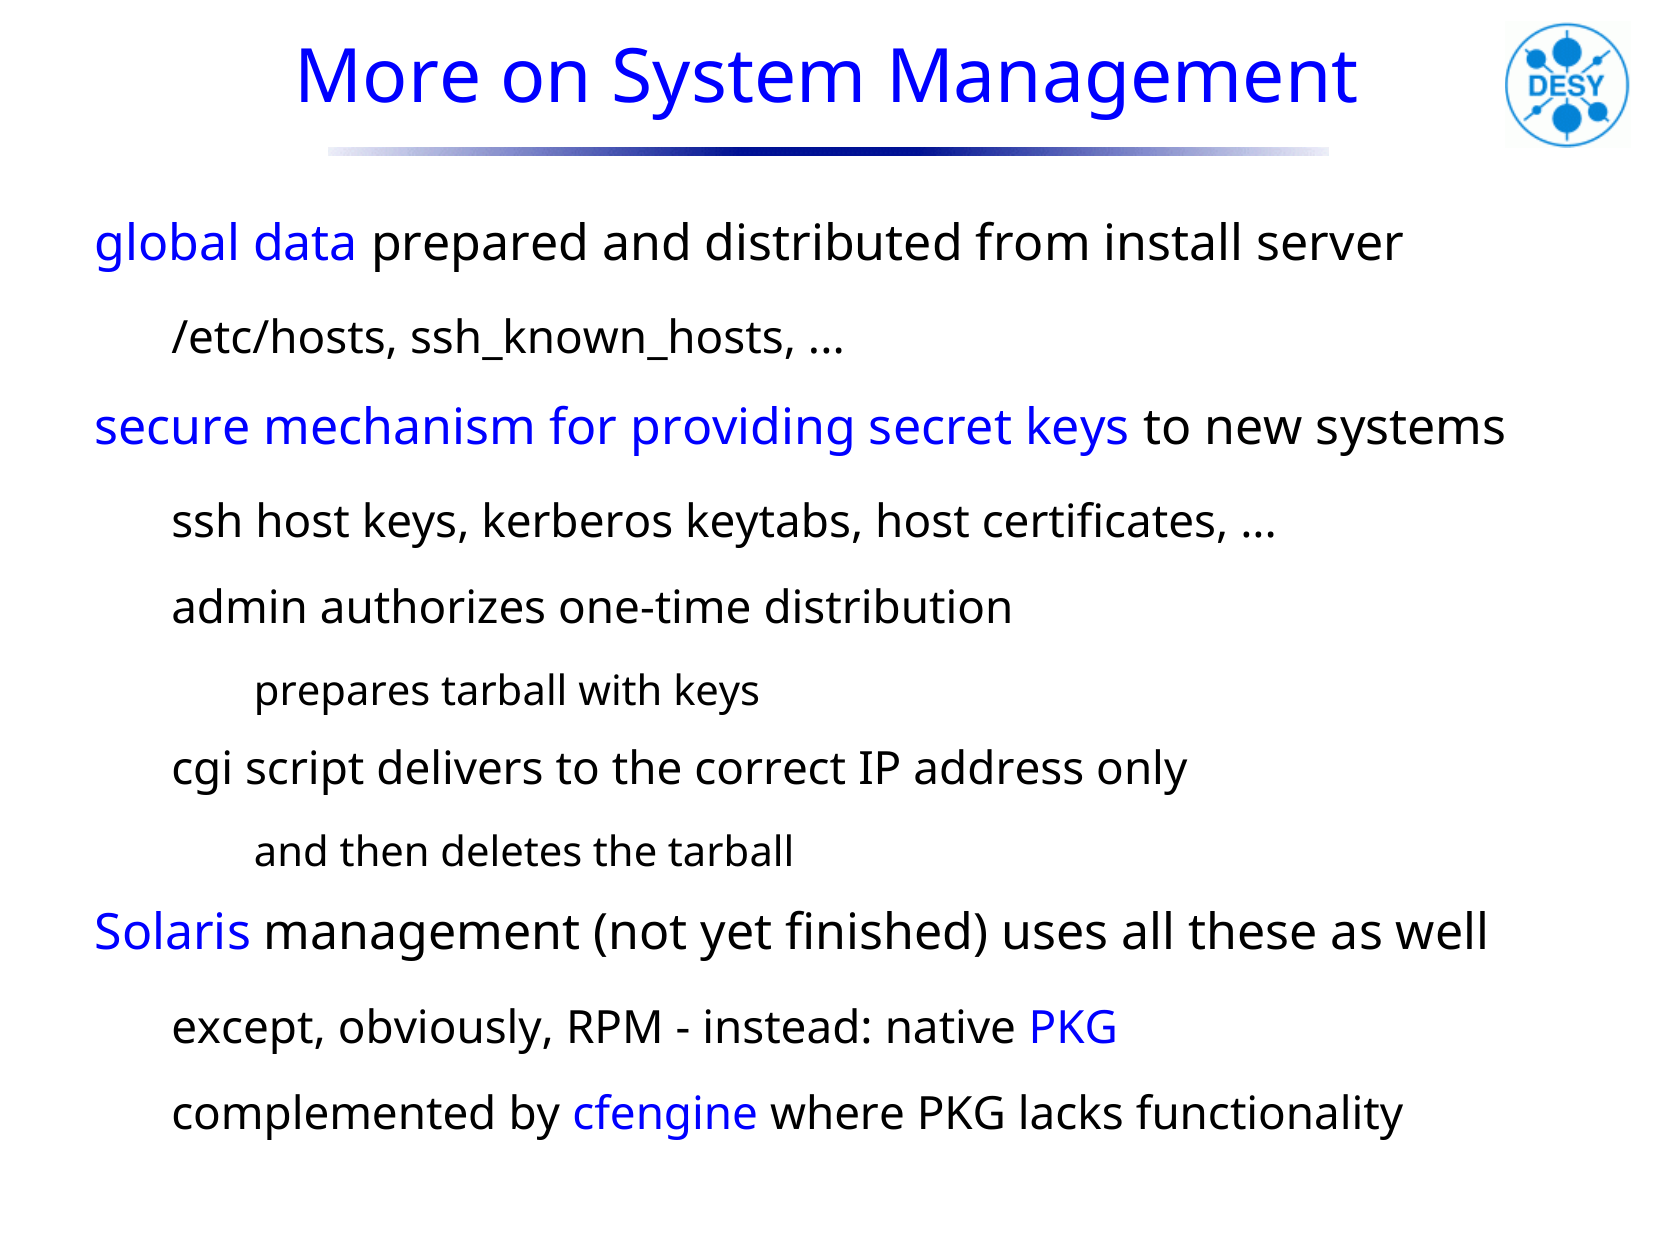

# More on System Management
global data prepared and distributed from install server
/etc/hosts, ssh_known_hosts, ...
secure mechanism for providing secret keys to new systems
ssh host keys, kerberos keytabs, host certificates, ...
admin authorizes one-time distribution
prepares tarball with keys
cgi script delivers to the correct IP address only
and then deletes the tarball
Solaris management (not yet finished) uses all these as well
except, obviously, RPM - instead: native PKG
complemented by cfengine where PKG lacks functionality